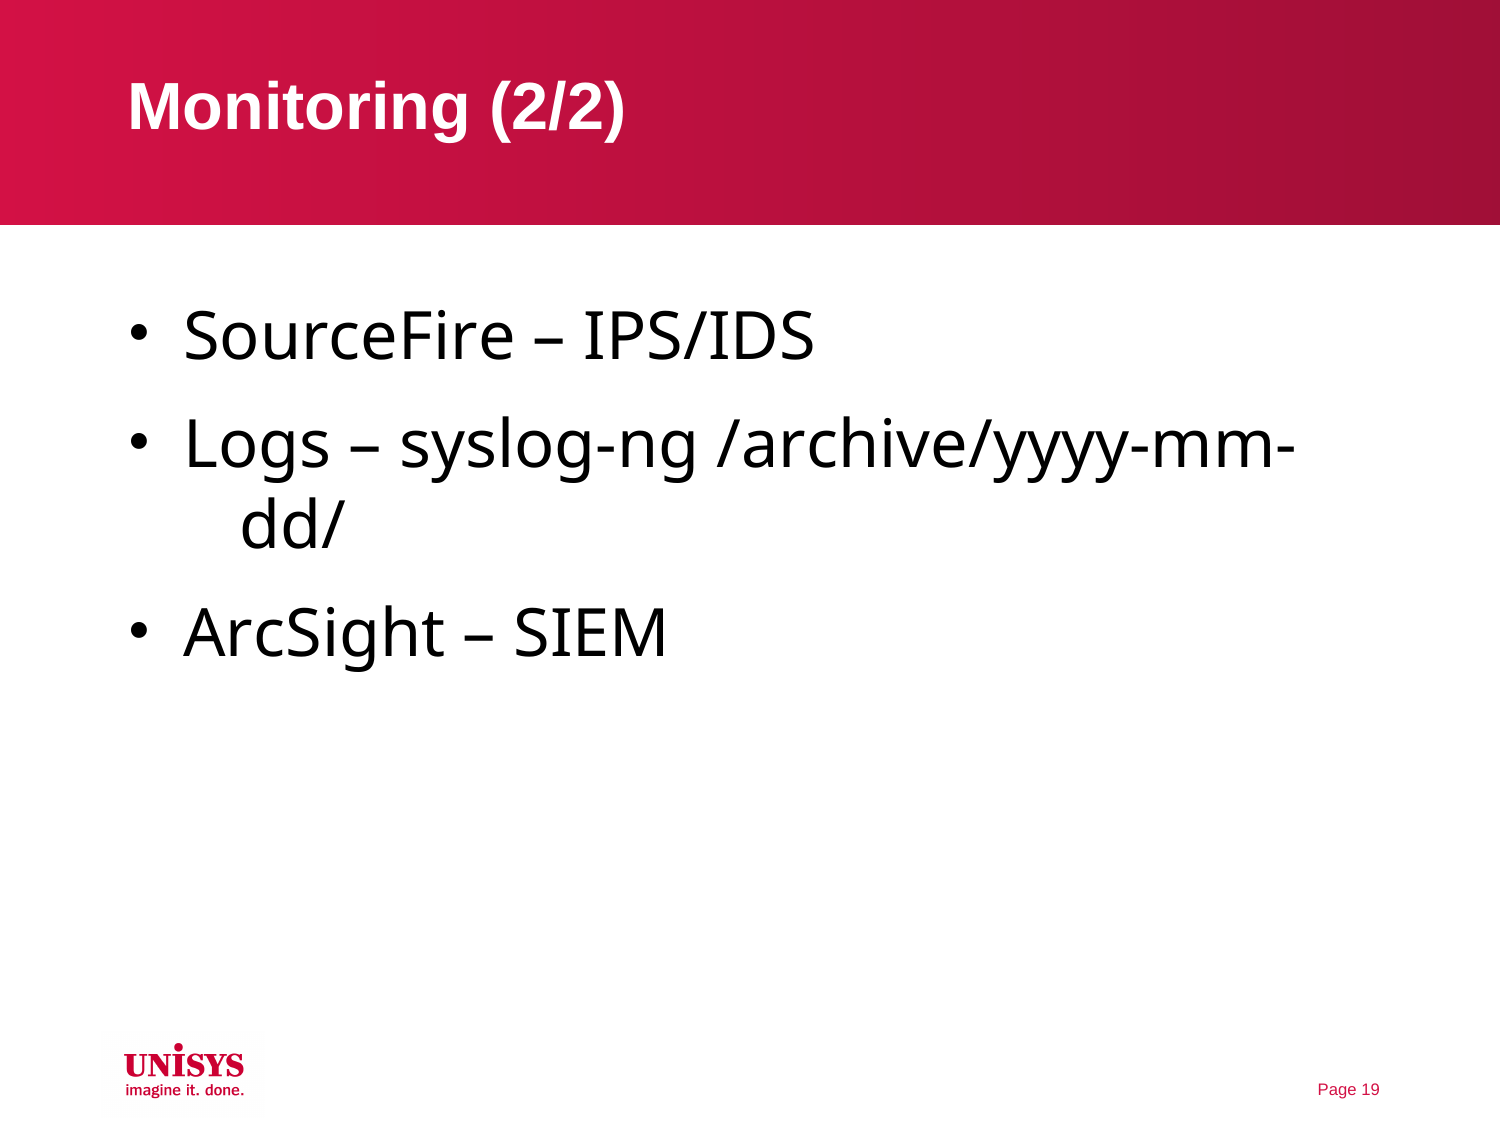

# Monitoring (2/2)
SourceFire – IPS/IDS
Logs – syslog-ng /archive/yyyy-mm-dd/
ArcSight – SIEM
19